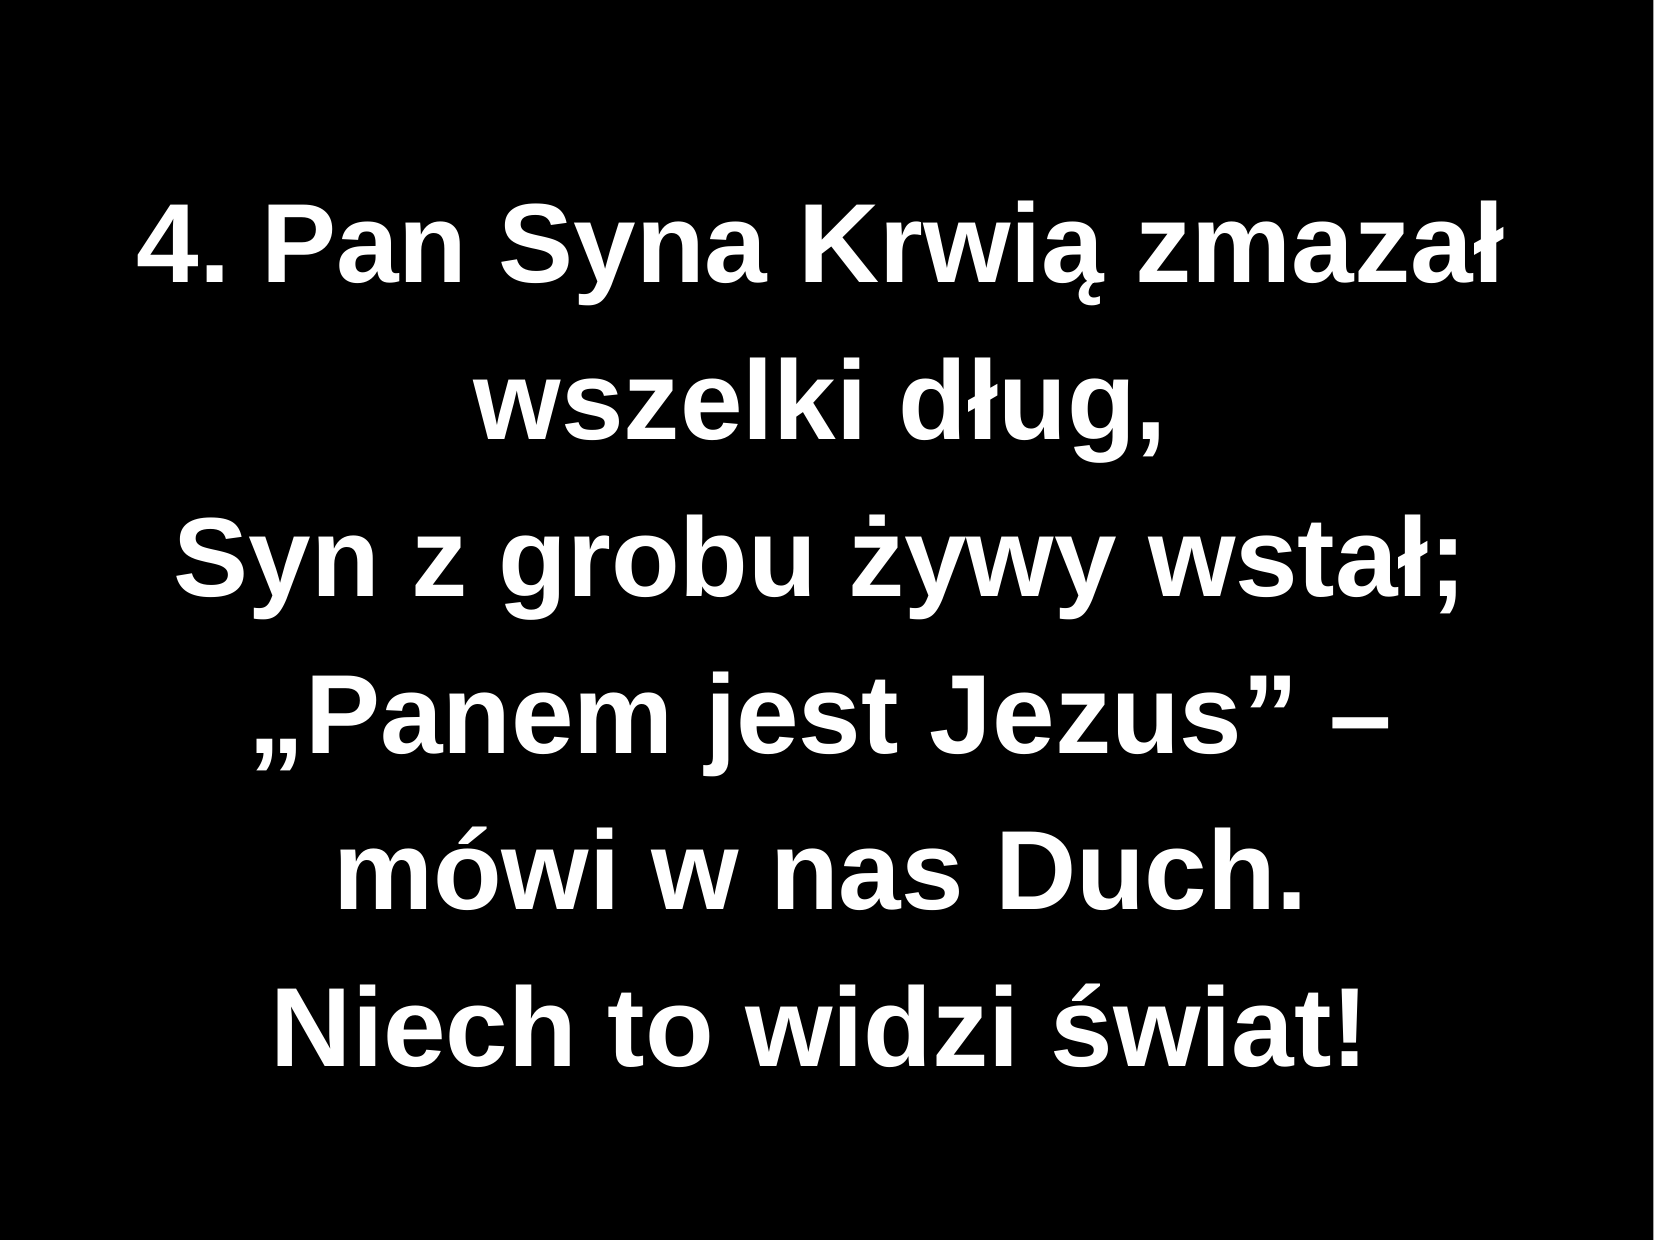

# 4. Pan Syna Krwią zmazał
wszelki dług,
Syn z grobu żywy wstał;
„Panem jest Jezus” –
mówi w nas Duch.
Niech to widzi świat!